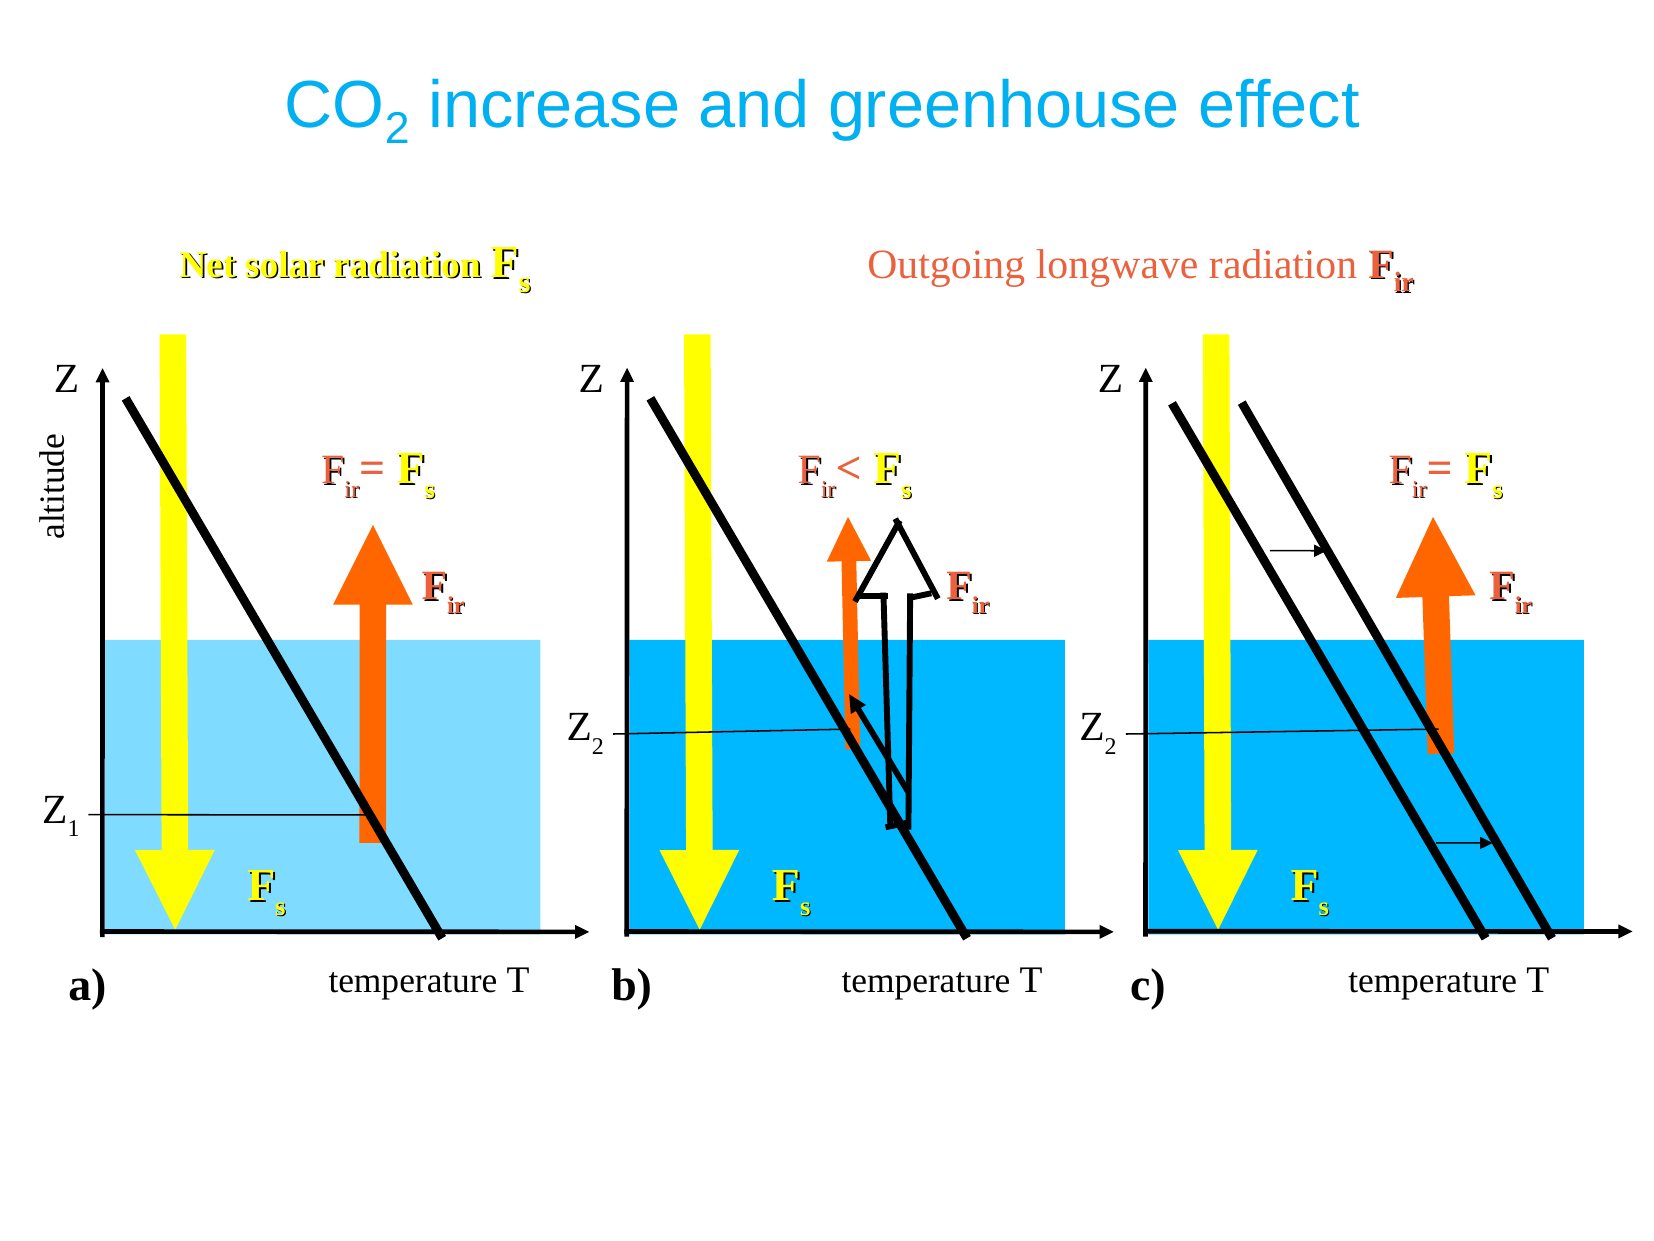

CO2 increase and greenhouse effect
Net solar radiation Fs
Outgoing longwave radiation Fir
Z
Z
Z
Fir= Fs
Fir< Fs
Fir= Fs
altitude
Fir
Fir
Fir
Z2
Z2
Z1
Fs
Fs
Fs
a)
b)
c)
temperature T
temperature T
temperature T